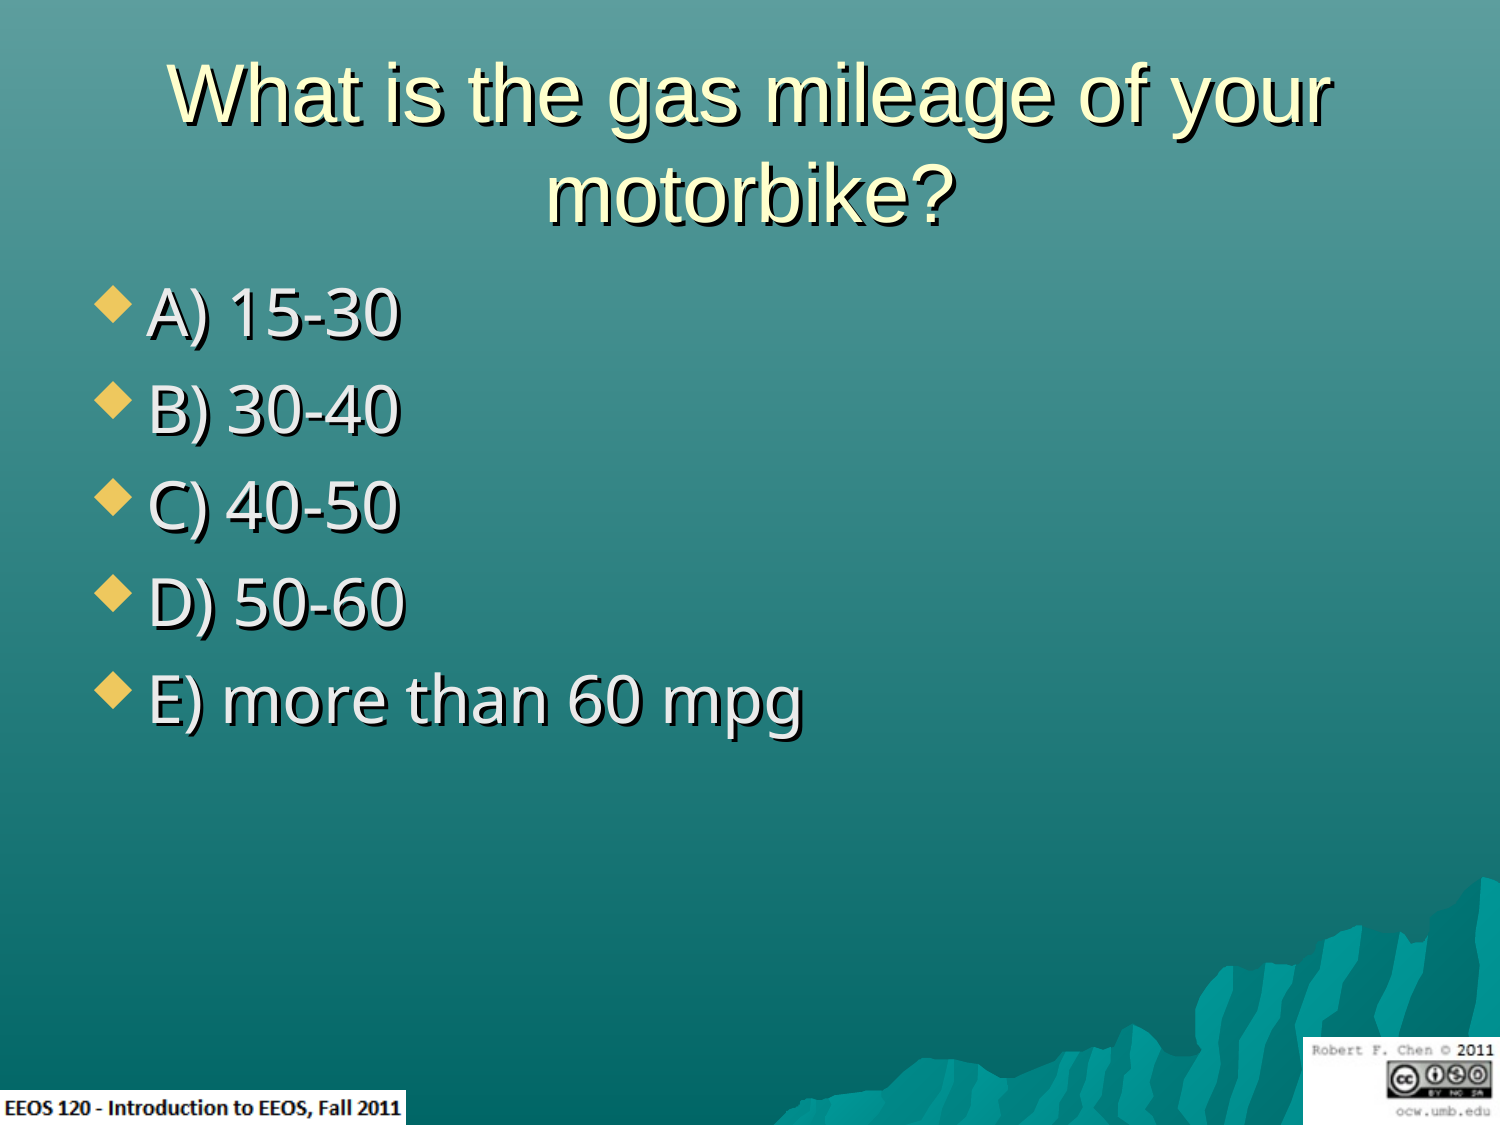

# What is the gas mileage of your motorbike?
A) 15-30
B) 30-40
C) 40-50
D) 50-60
E) more than 60 mpg